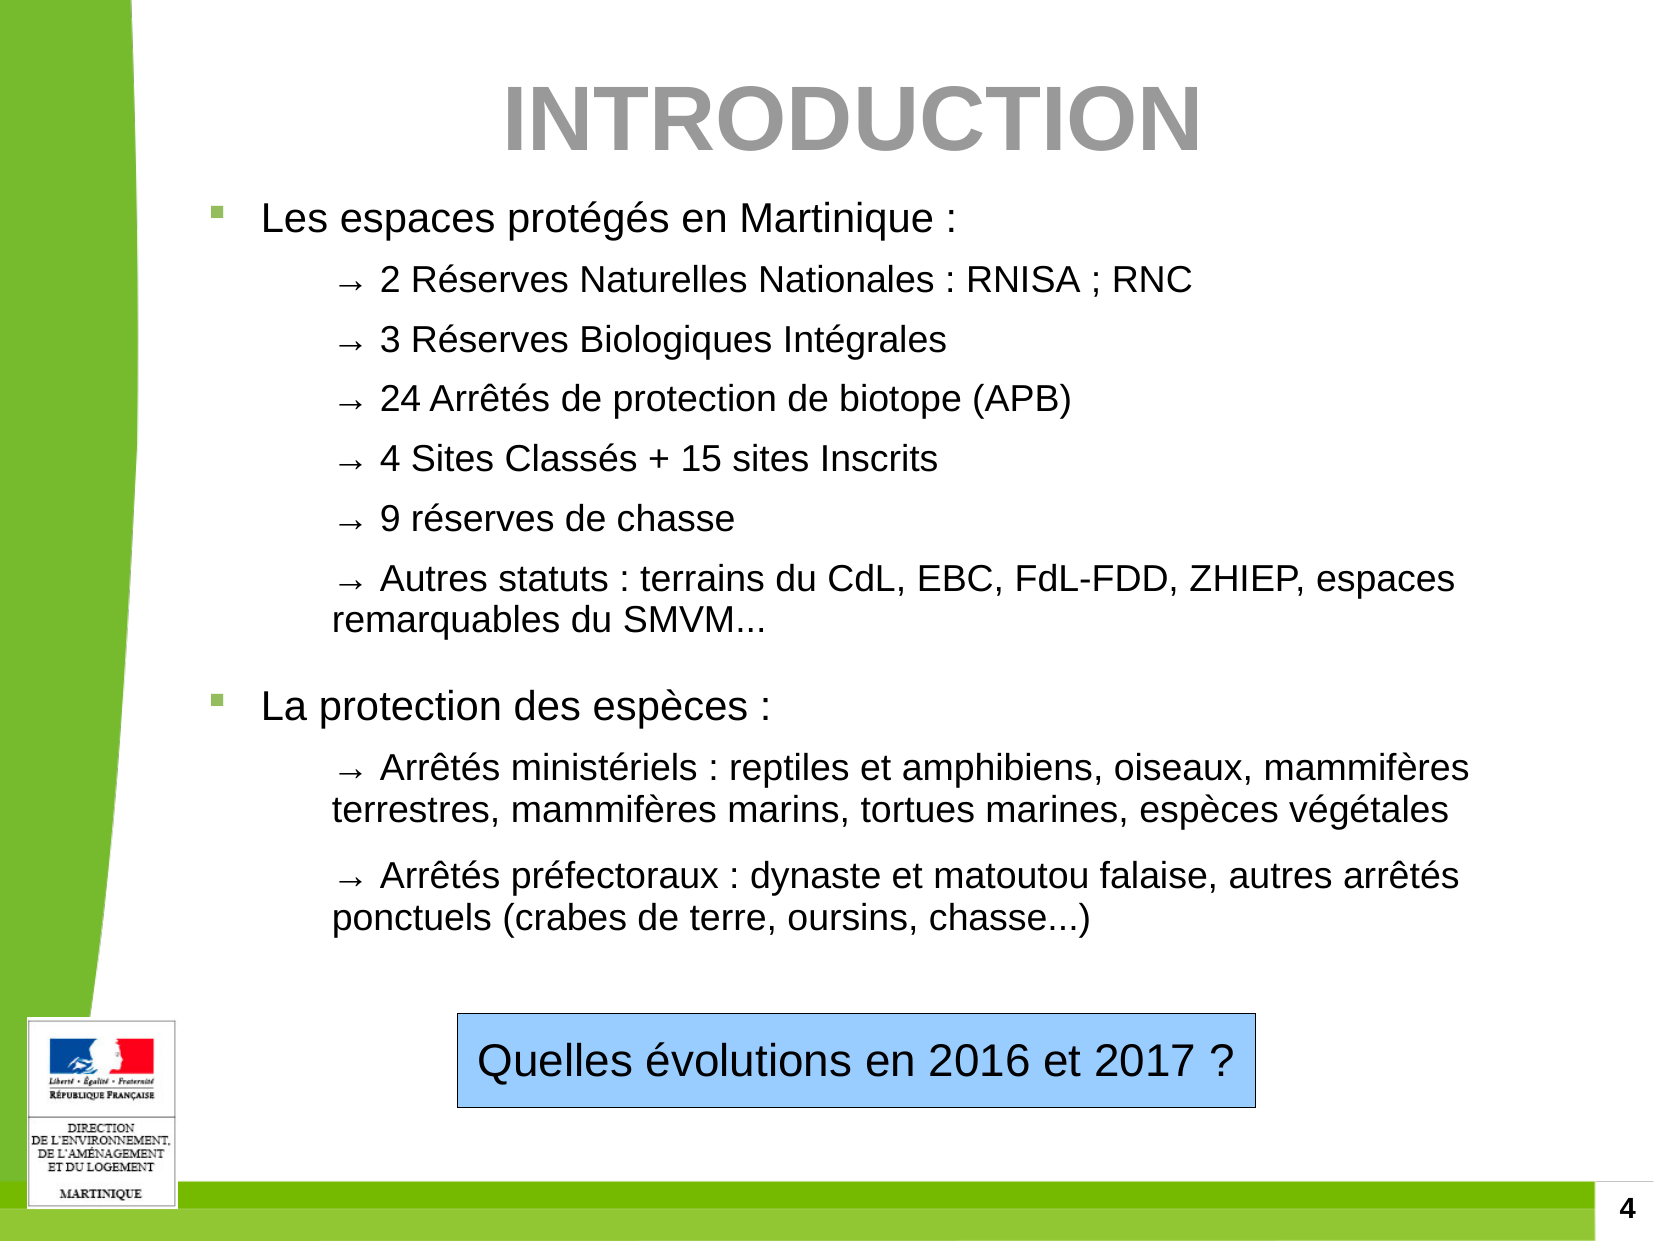

# INTRODUCTION
Les espaces protégés en Martinique :
→ 2 Réserves Naturelles Nationales : RNISA ; RNC
→ 3 Réserves Biologiques Intégrales
→ 24 Arrêtés de protection de biotope (APB)
→ 4 Sites Classés + 15 sites Inscrits
→ 9 réserves de chasse
→ Autres statuts : terrains du CdL, EBC, FdL-FDD, ZHIEP, espaces remarquables du SMVM...
La protection des espèces :
→ Arrêtés ministériels : reptiles et amphibiens, oiseaux, mammifères terrestres, mammifères marins, tortues marines, espèces végétales
→ Arrêtés préfectoraux : dynaste et matoutou falaise, autres arrêtés ponctuels (crabes de terre, oursins, chasse...)
Quelles évolutions en 2016 et 2017 ?